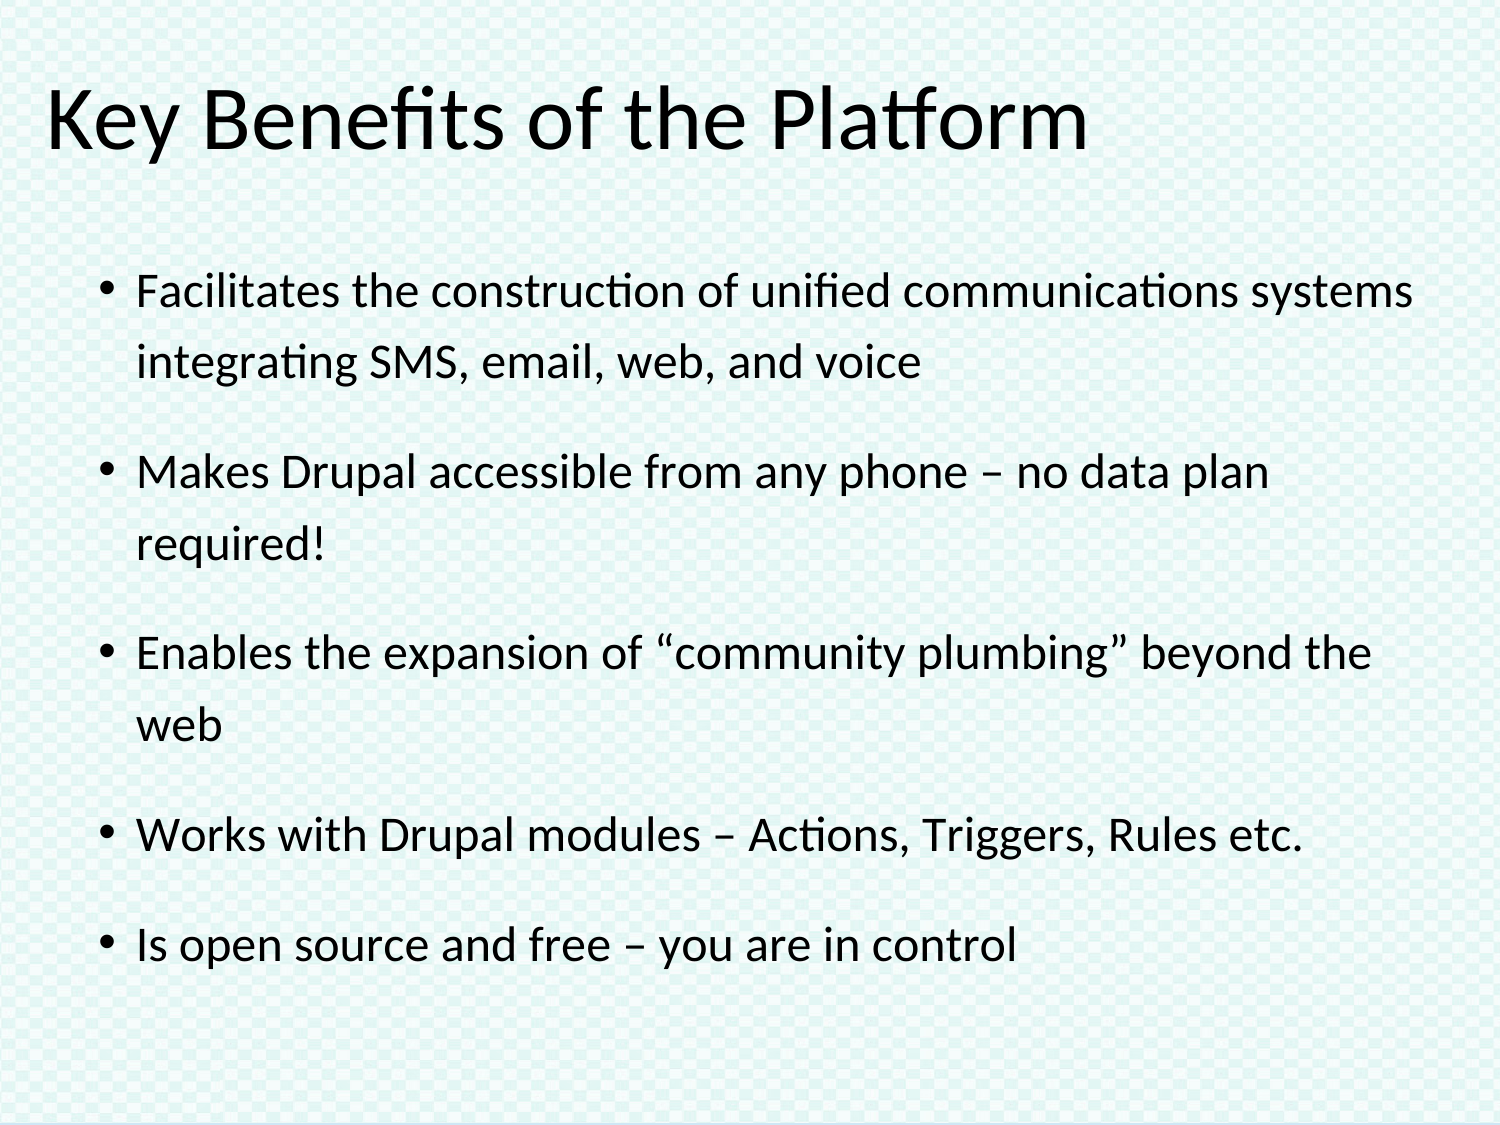

# Key Benefits of the Platform
Facilitates the construction of unified communications systems integrating SMS, email, web, and voice
Makes Drupal accessible from any phone – no data plan required!
Enables the expansion of “community plumbing” beyond the web
Works with Drupal modules – Actions, Triggers, Rules etc.
Is open source and free – you are in control